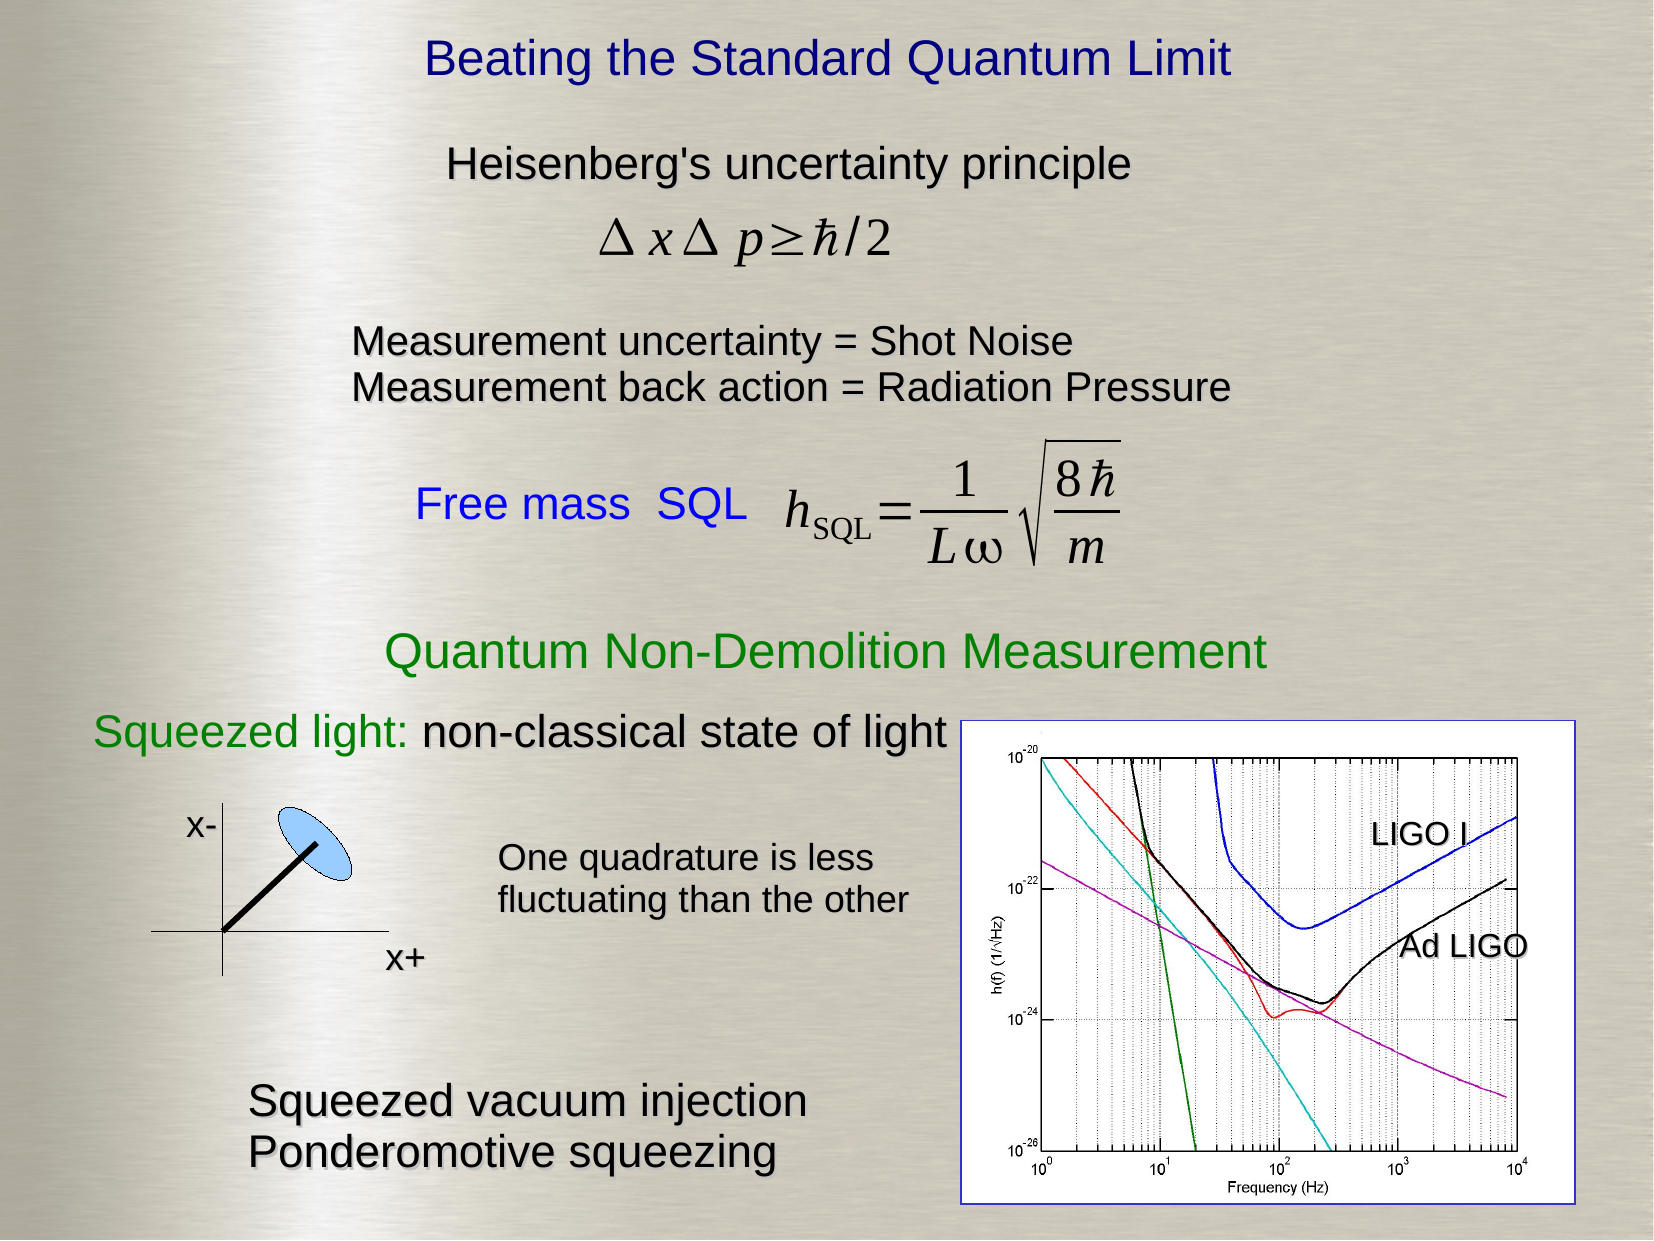

Beating the Standard Quantum Limit
Heisenberg's uncertainty principle
Measurement uncertainty = Shot Noise
Measurement back action = Radiation Pressure
Free mass SQL
Quantum Non-Demolition Measurement
Squeezed light: non-classical state of light
x-
LIGO I
One quadrature is less
fluctuating than the other
Ad LIGO
x+
 Squeezed vacuum injection
 Ponderomotive squeezing